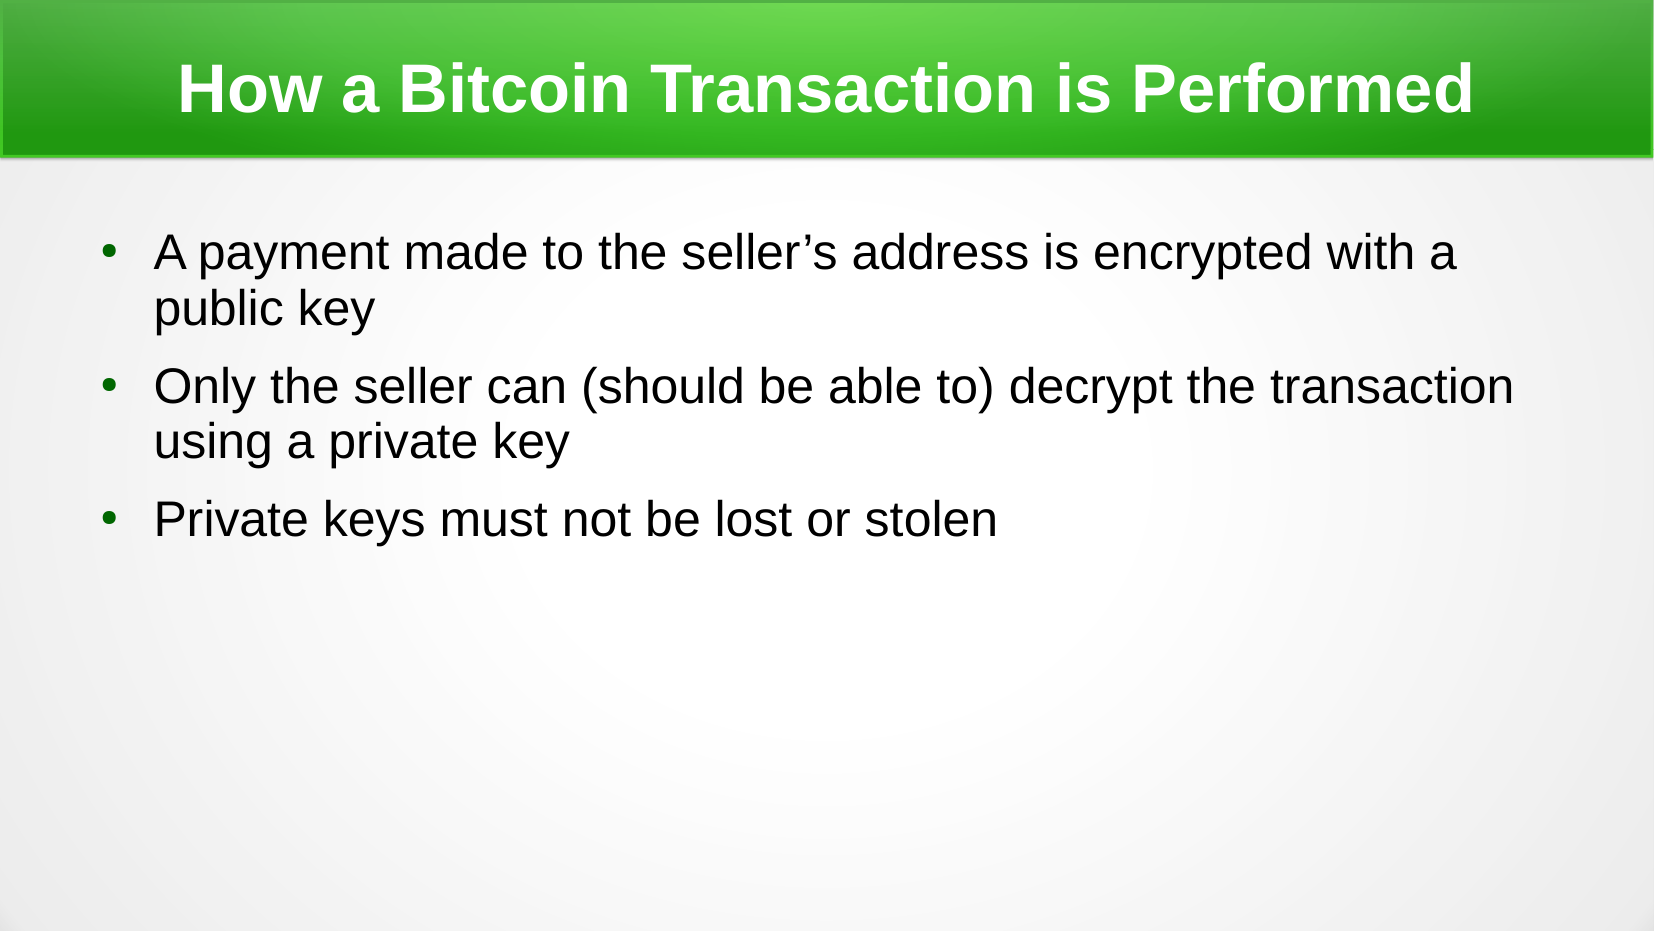

# How a Bitcoin Transaction is Performed
A payment made to the seller’s address is encrypted with a public key
Only the seller can (should be able to) decrypt the transaction using a private key
Private keys must not be lost or stolen